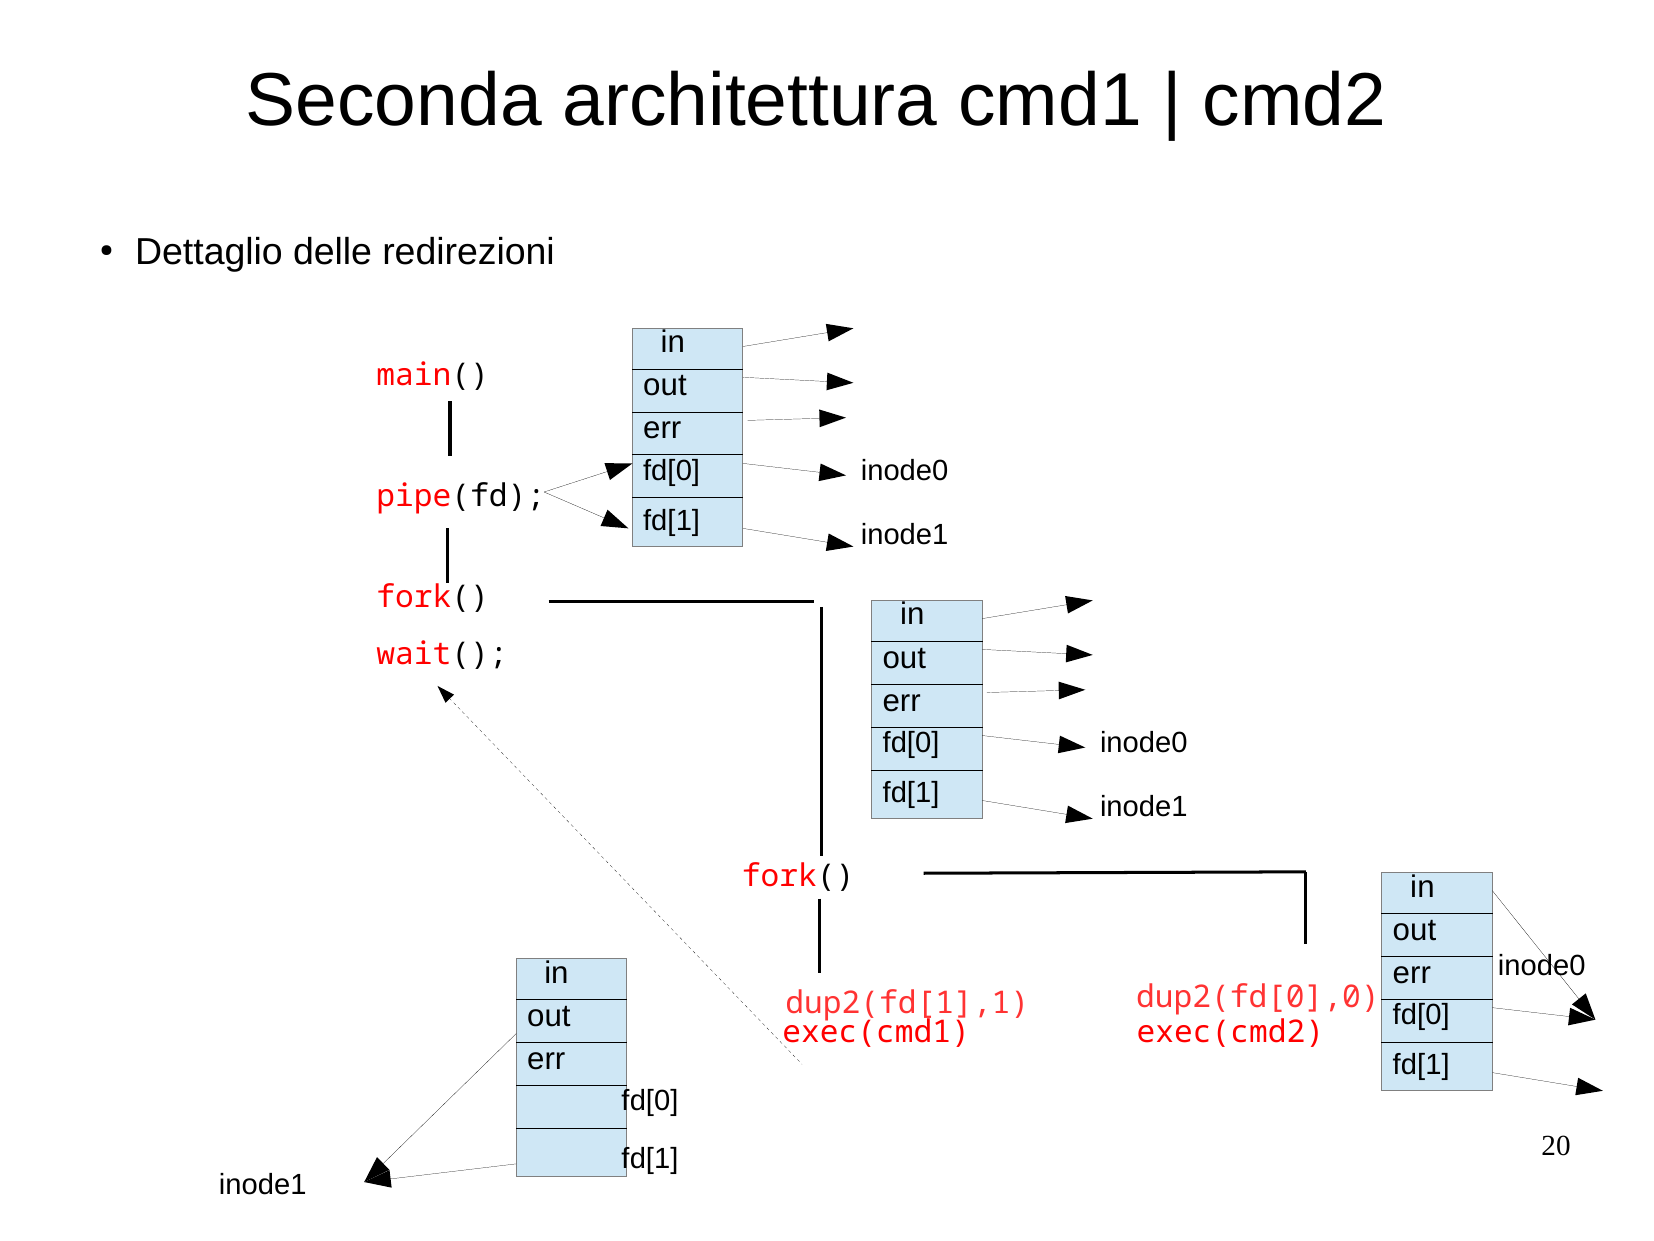

# Seconda architettura cmd1 | cmd2
Dettaglio delle redirezioni
in
main()
out
err
fd[0]
inode0
pipe(fd);
fd[1]
inode1
fork()
in
wait();
out
err
fd[0]
inode0
fd[1]
inode1
fork()
in
out
inode0
in
err
dup2(fd[0],0)
dup2(fd[1],1)
out
fd[0]
exec(cmd1)
exec(cmd2)
err
fd[1]
fd[0]
20
fd[1]
inode1